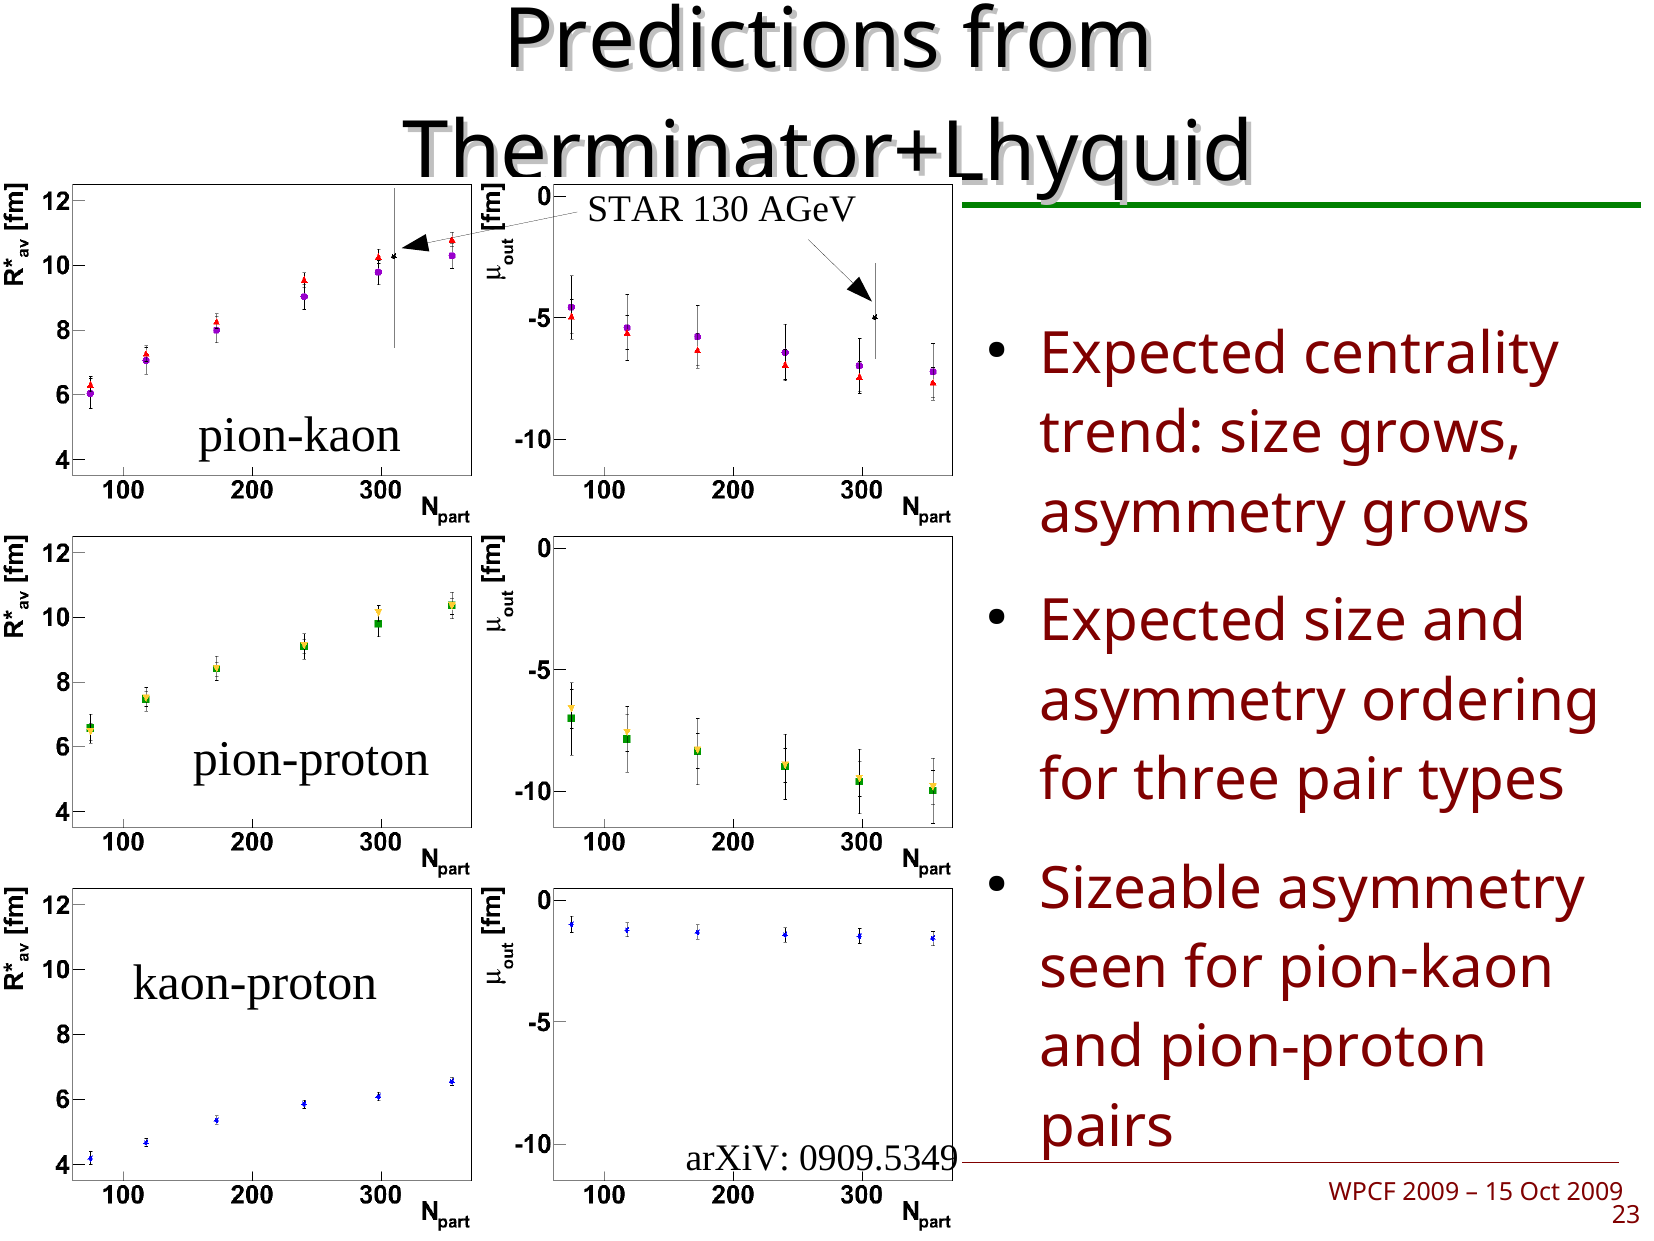

# Predictions from Therminator+Lhyquid
STAR 130 AGeV
Expected centrality trend: size grows, asymmetry grows
Expected size and asymmetry ordering for three pair types
Sizeable asymmetry seen for pion-kaon and pion-proton pairs
pion-kaon
pion-proton
kaon-proton
arXiV: 0909.5349